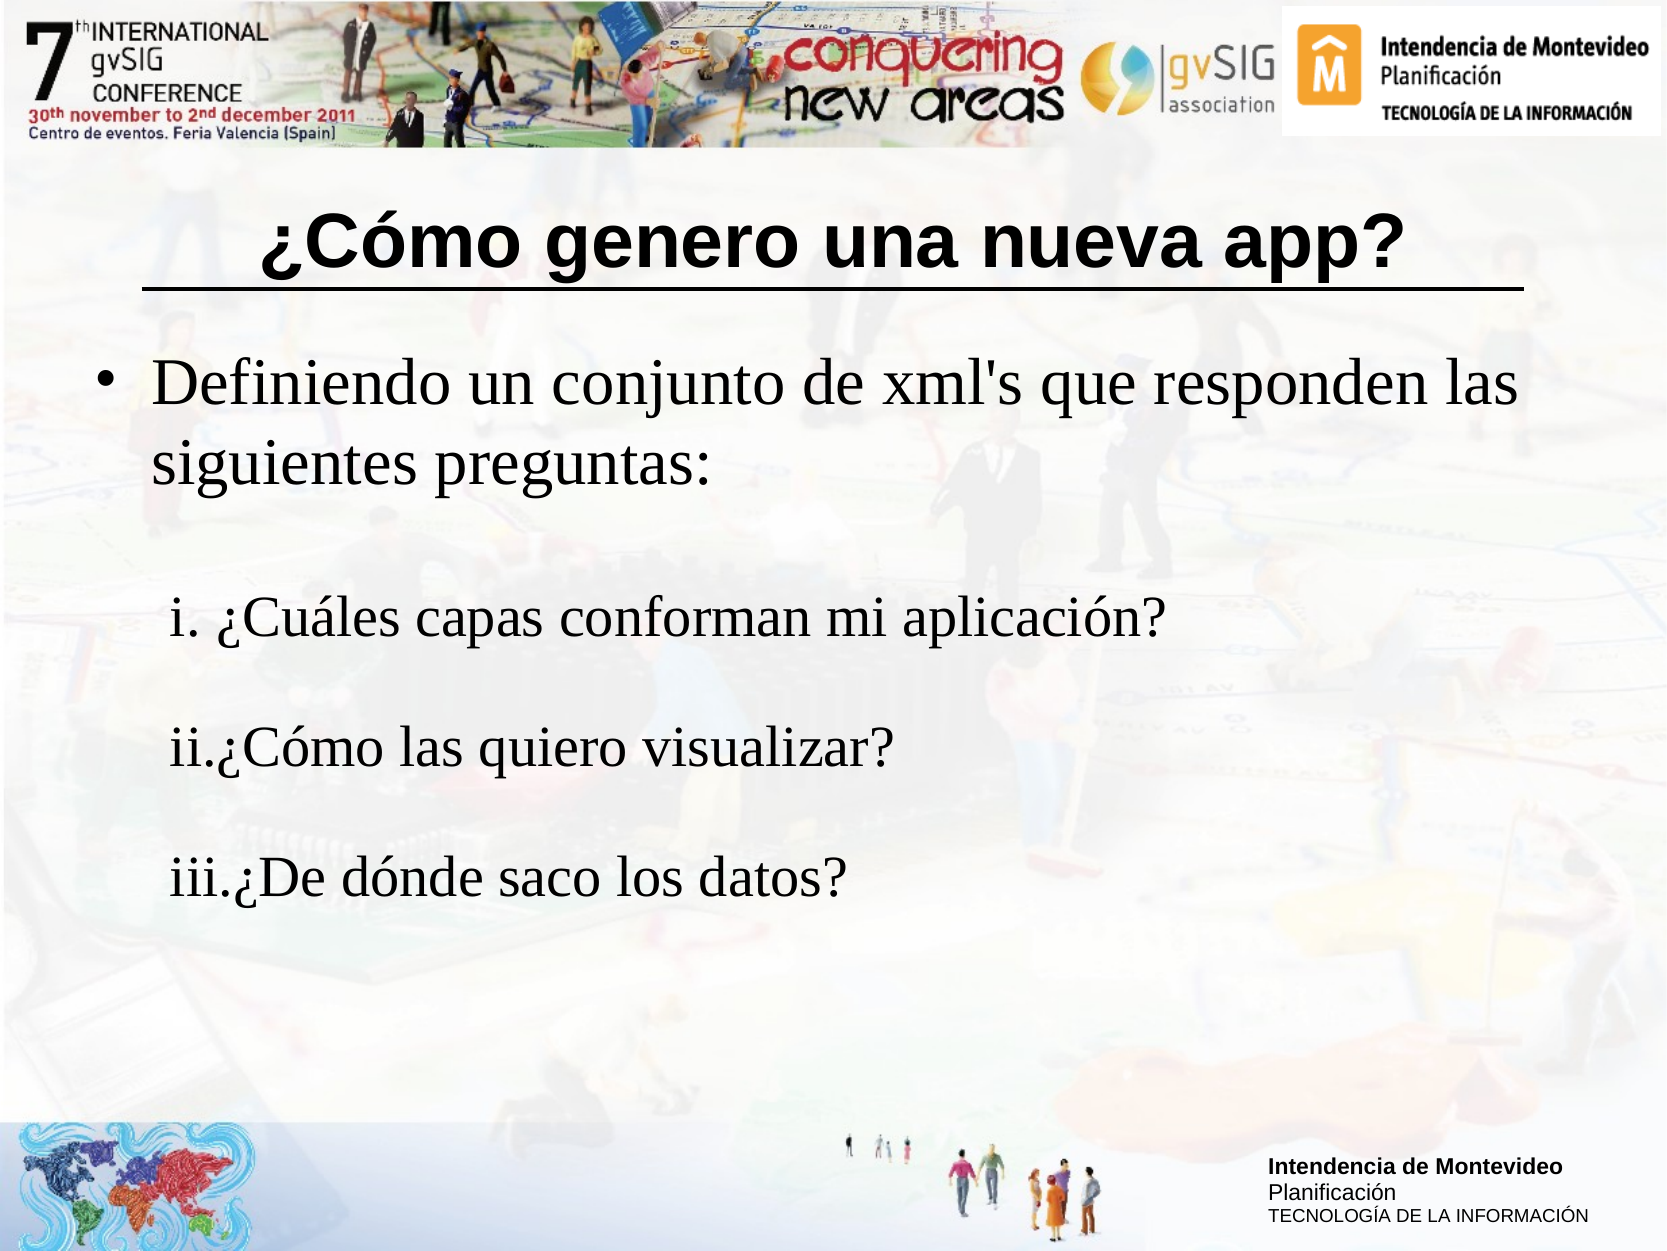

# ¿Cómo genero una nueva app?
Definiendo un conjunto de xml's que responden las siguientes preguntas:
¿Cuáles capas conforman mi aplicación?
¿Cómo las quiero visualizar?
¿De dónde saco los datos?